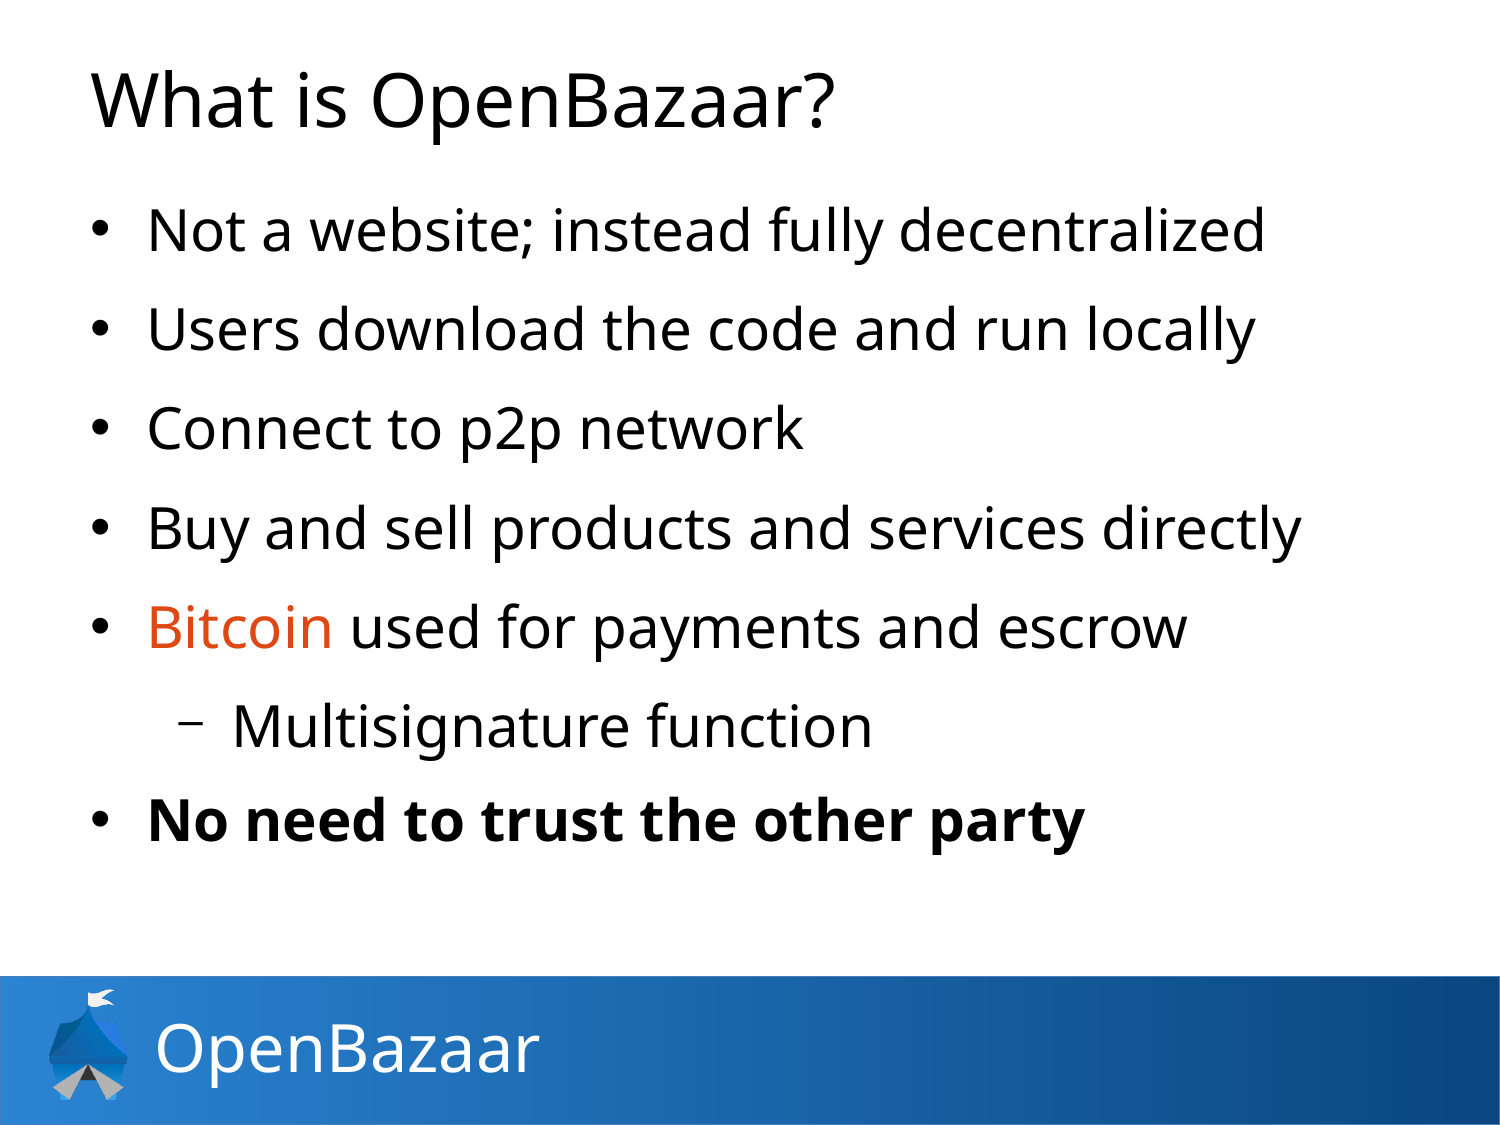

# What is OpenBazaar?
Not a website; instead fully decentralized
Users download the code and run locally
Connect to p2p network
Buy and sell products and services directly
Bitcoin used for payments and escrow
Multisignature function
No need to trust the other party